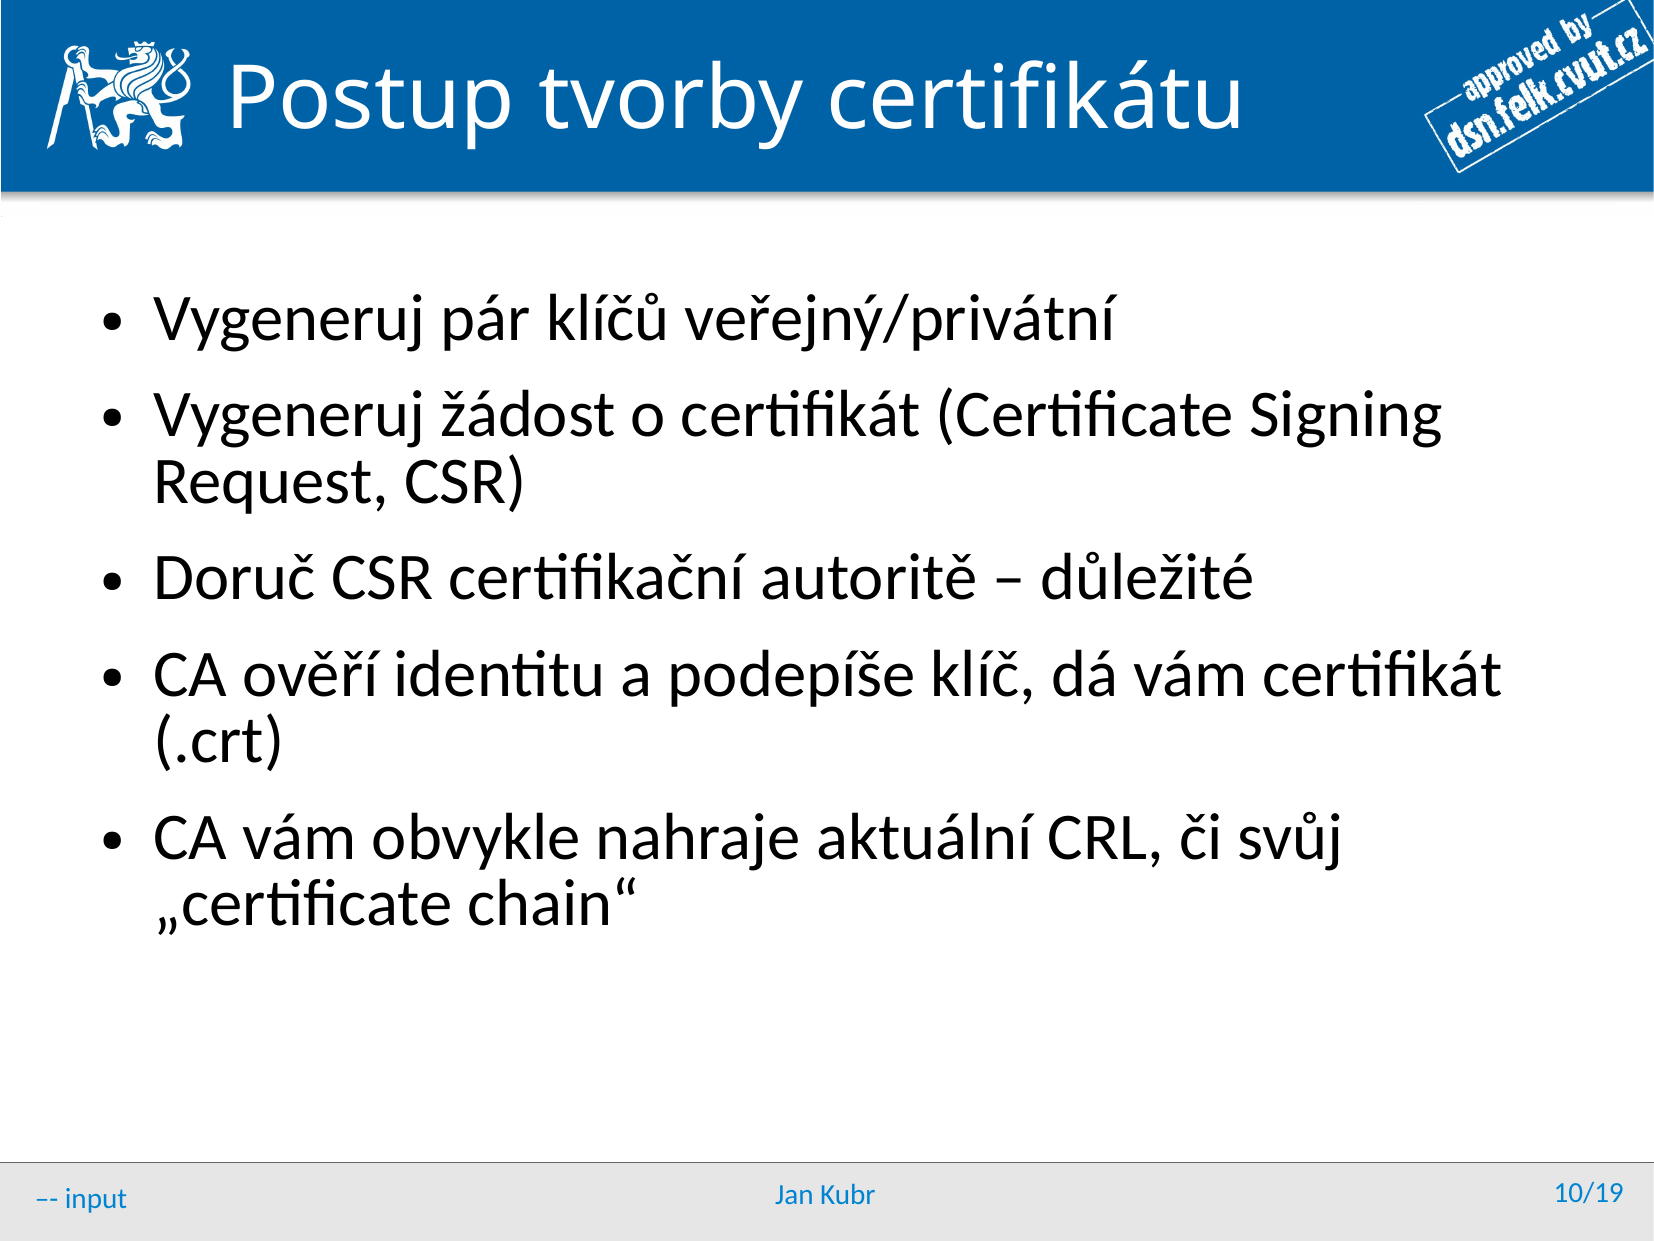

# Postup tvorby certifikátu
Vygeneruj pár klíčů veřejný/privátní
Vygeneruj žádost o certifikát (Certificate Signing Request, CSR)
Doruč CSR certifikační autoritě – důležité
CA ověří identitu a podepíše klíč, dá vám certifikát (.crt)
CA vám obvykle nahraje aktuální CRL, či svůj „certificate chain“
10
Jan Kubr
02/2006